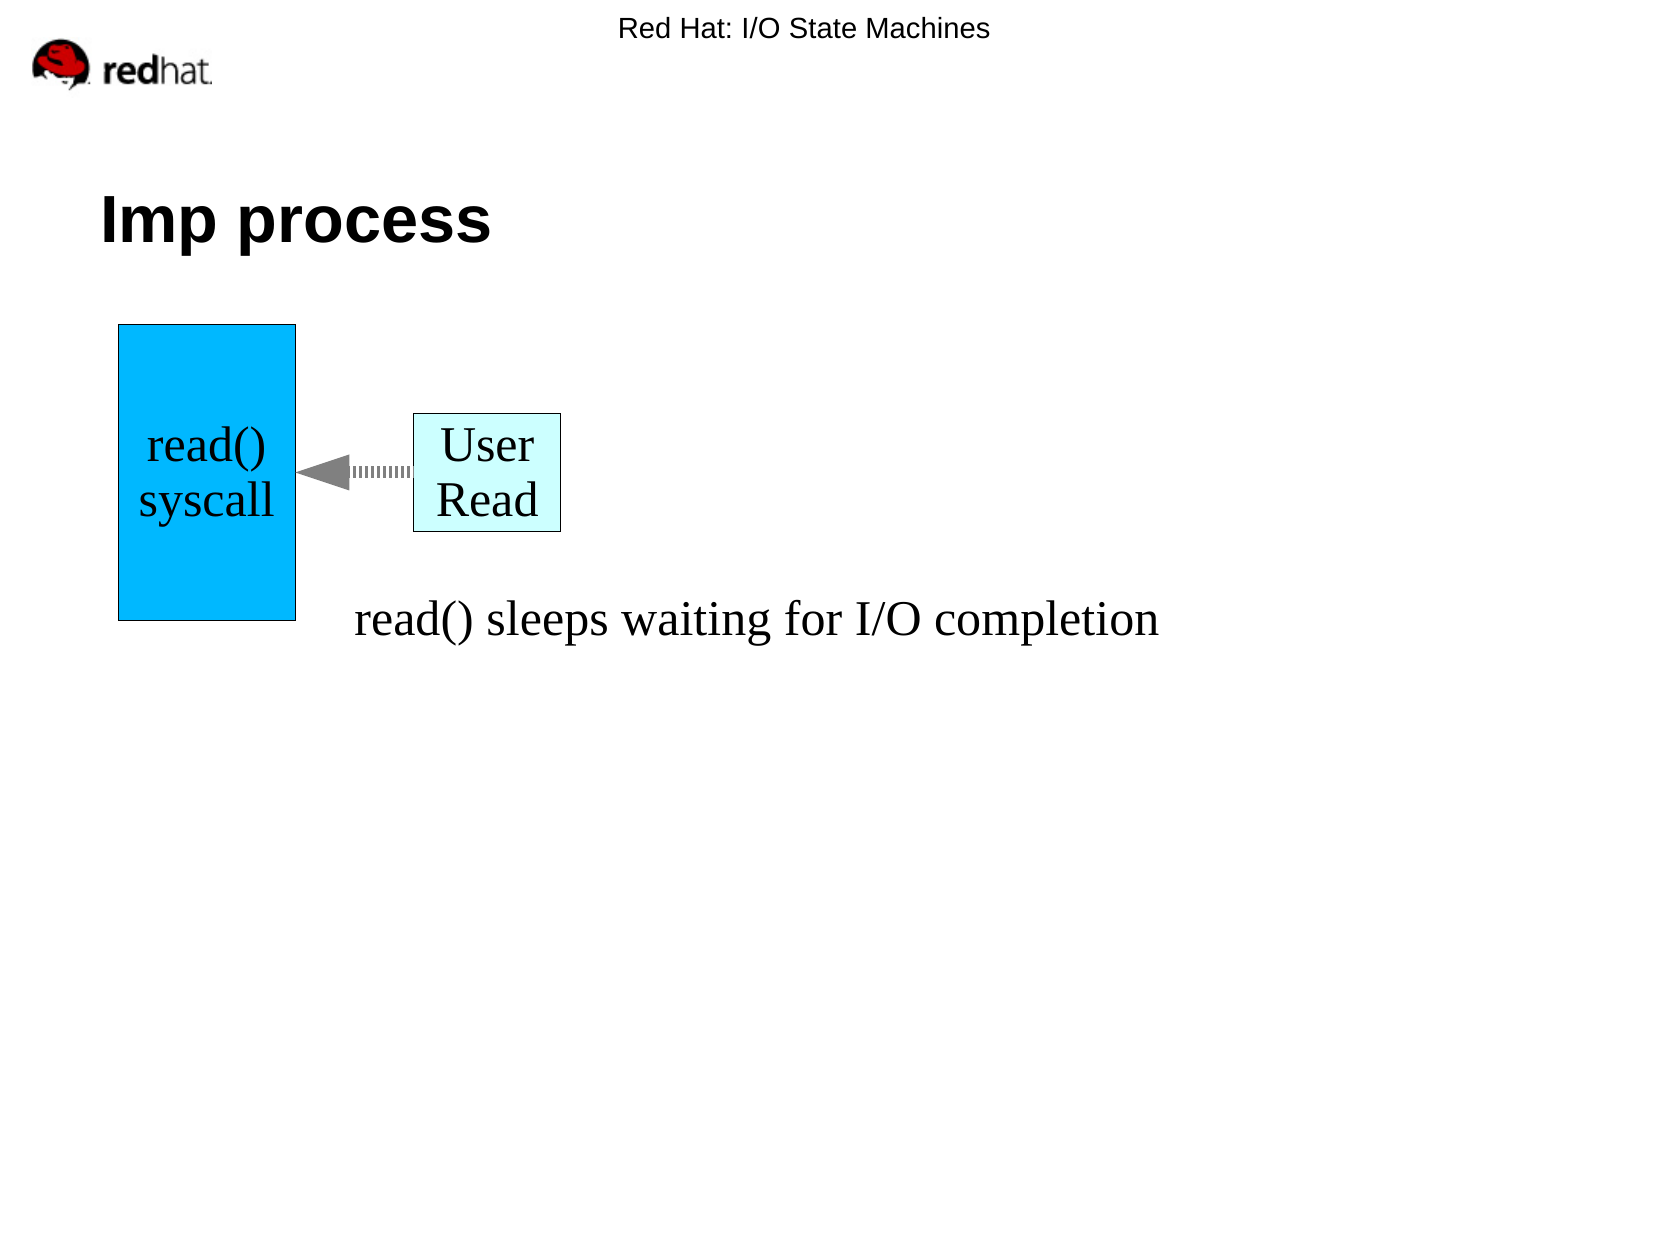

# Imp process
read()
syscall
User
Read
read() sleeps waiting for I/O completion